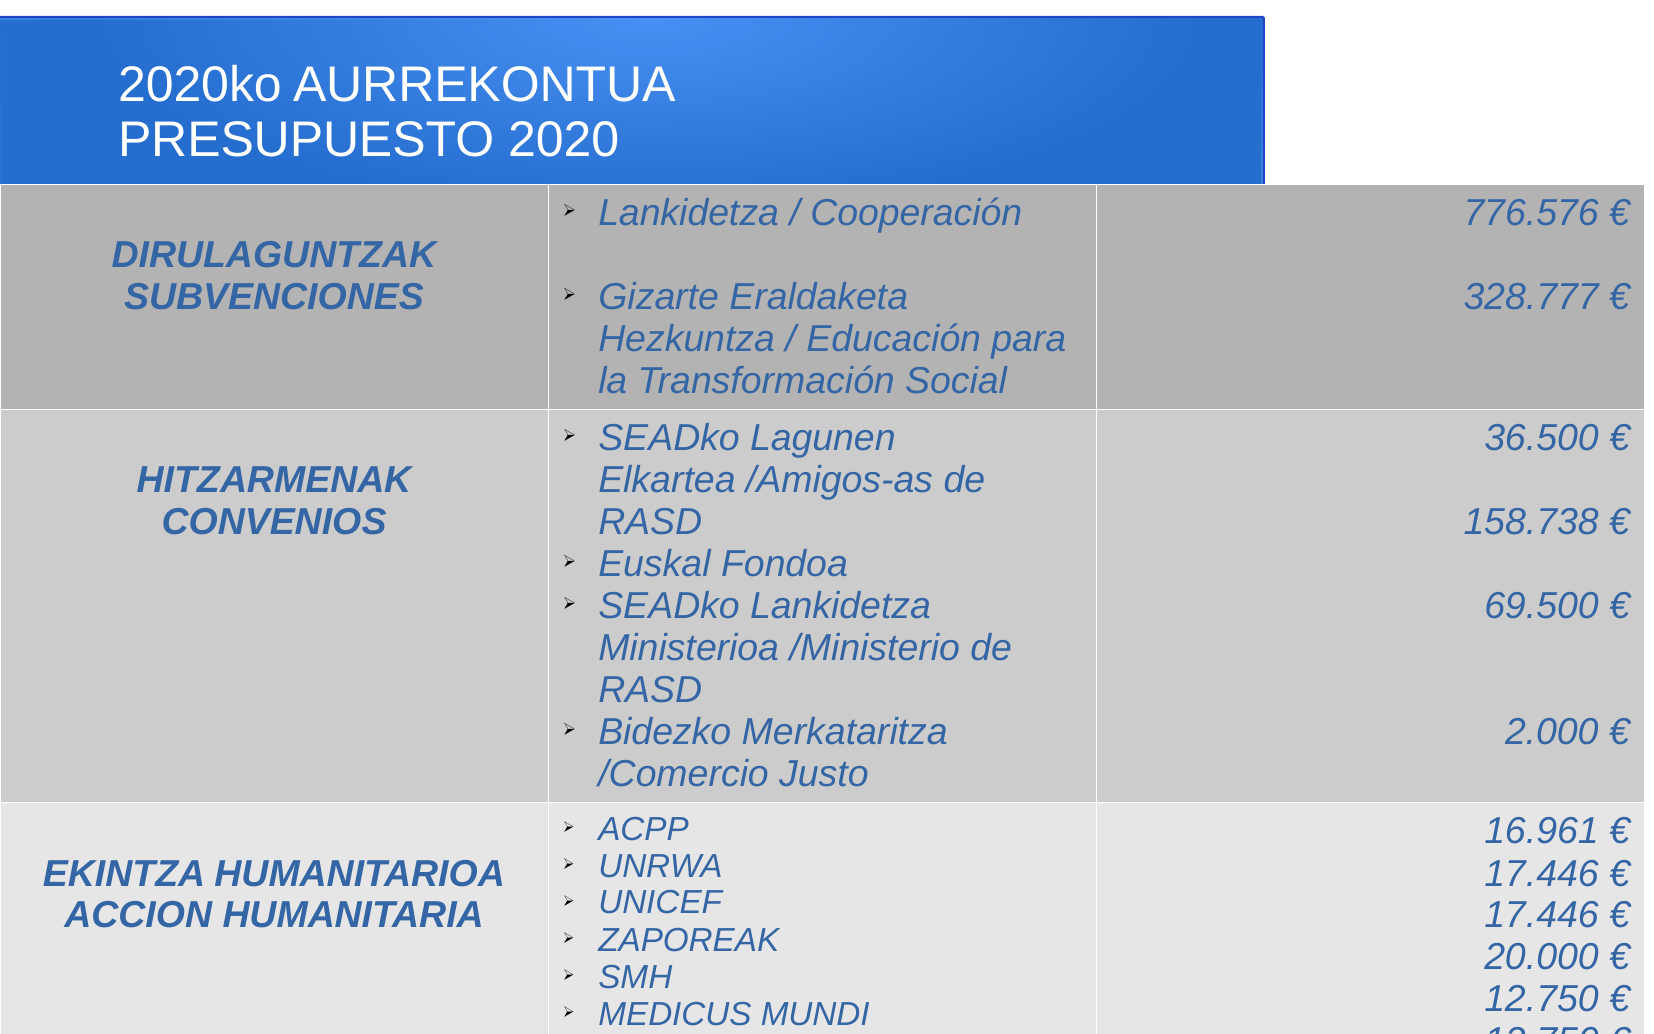

# 2020ko AURREKONTUA PRESUPUESTO 2020
| DIRULAGUNTZAK SUBVENCIONES | Lankidetza / Cooperación Gizarte Eraldaketa Hezkuntza / Educación para la Transformación Social | 776.576 € 328.777 € |
| --- | --- | --- |
| HITZARMENAK CONVENIOS | SEADko Lagunen Elkartea /Amigos-as de RASD Euskal Fondoa SEADko Lankidetza Ministerioa /Ministerio de RASD Bidezko Merkataritza /Comercio Justo | 36.500 € 158.738 € 69.500 € 2.000 € |
| EKINTZA HUMANITARIOA ACCION HUMANITARIA | ACPP UNRWA UNICEF ZAPOREAK SMH MEDICUS MUNDI MAITZAK20 | 16.961 € 17.446 € 17.446 € 20.000 € 12.750 € 12.750 € 3.000 € |